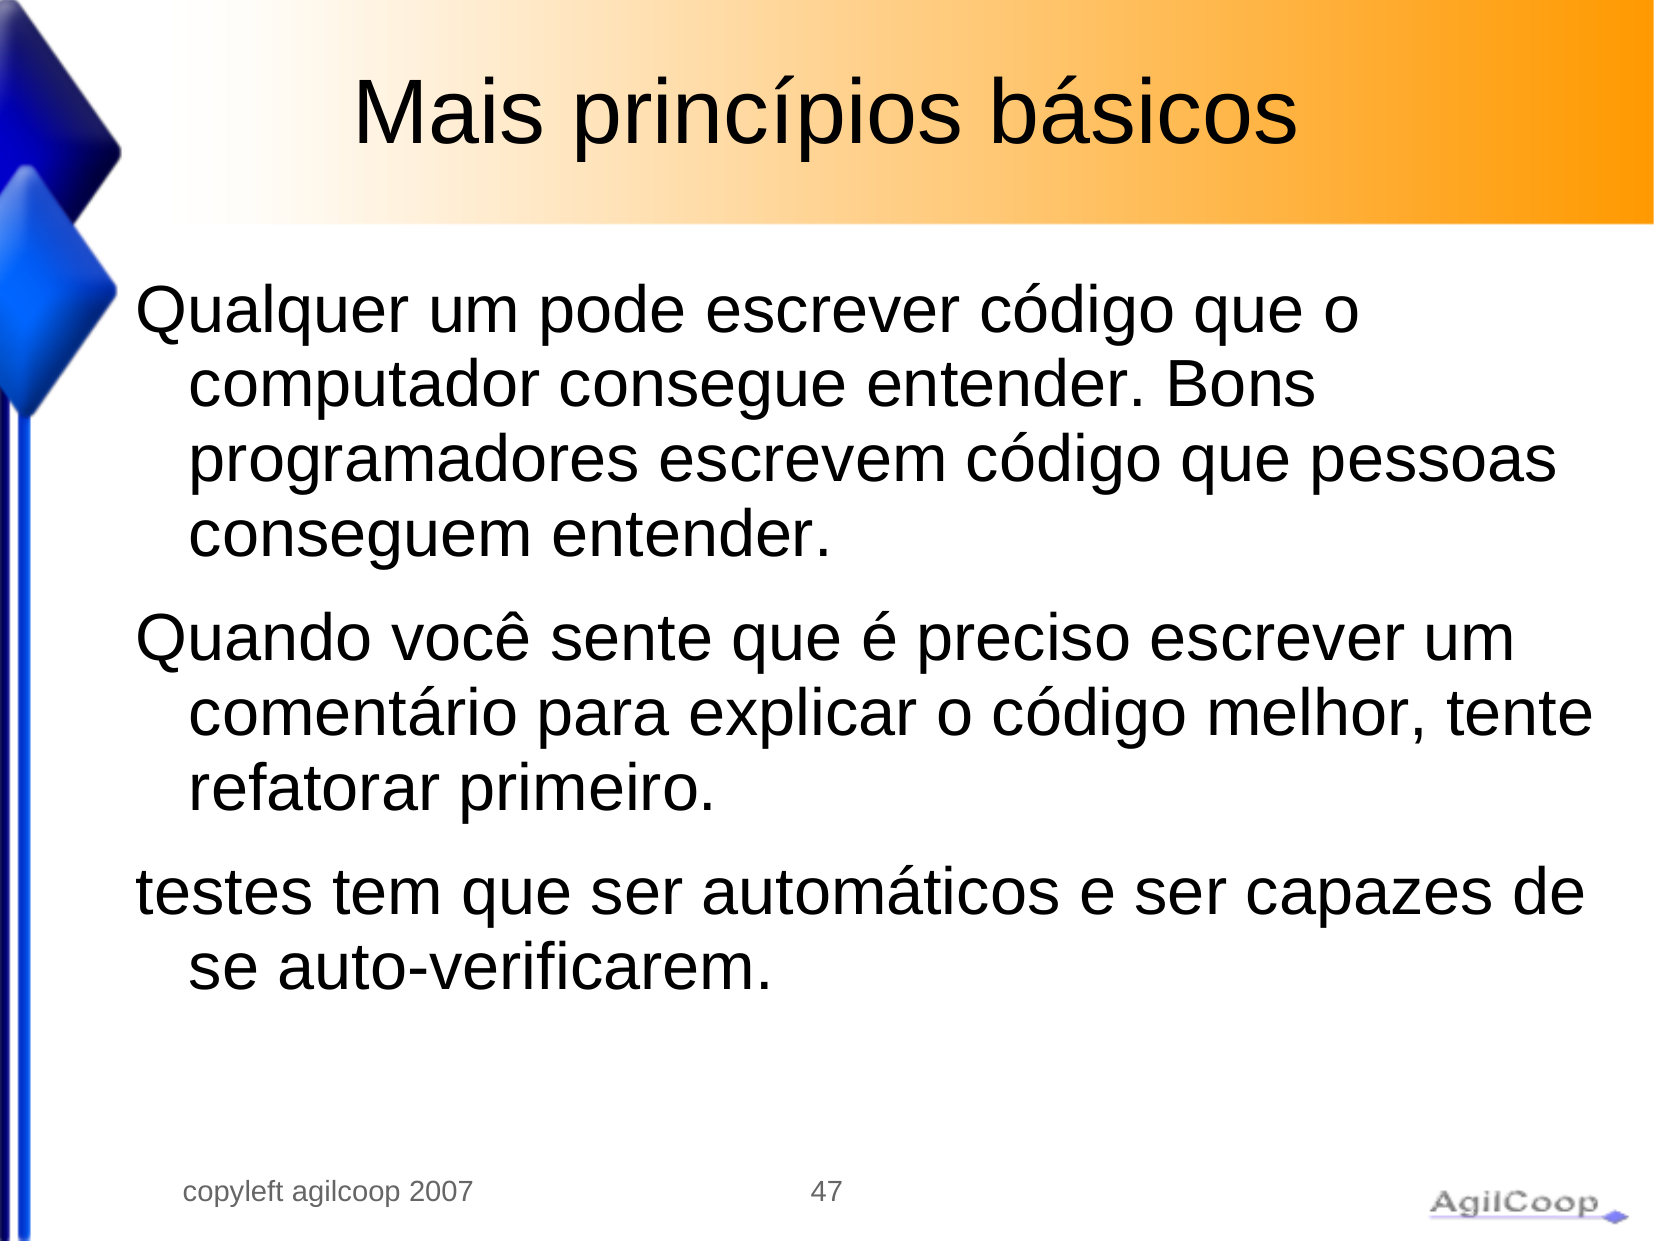

# Mais princípios básicos
Qualquer um pode escrever código que o computador consegue entender. Bons programadores escrevem código que pessoas conseguem entender.
Quando você sente que é preciso escrever um comentário para explicar o código melhor, tente refatorar primeiro.
testes tem que ser automáticos e ser capazes de se auto-verificarem.
copyleft agilcoop 2007
47